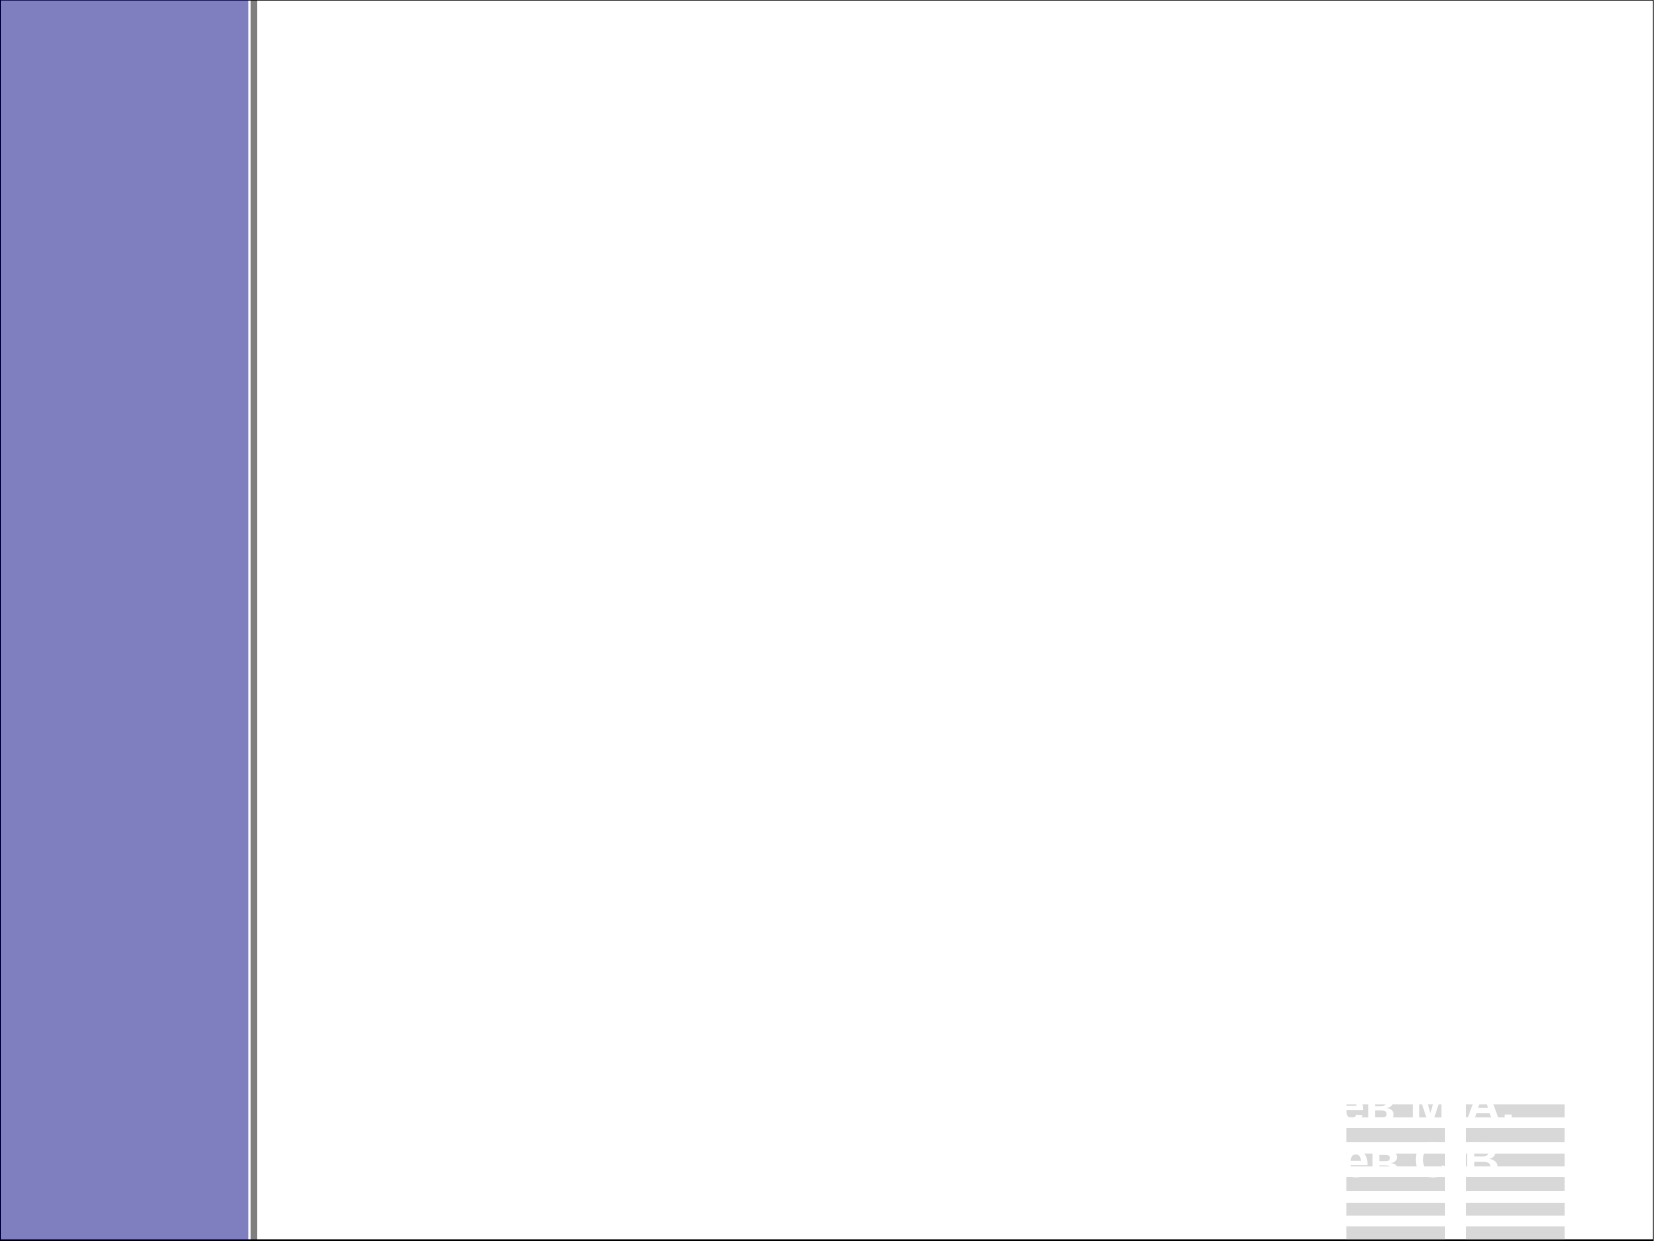

КАКОЙ ПРЕДЕЛ СОВЕРШЕНСТВА КОМПЬЮТЕРОВ
Выполнили:
Романов Р.В.
Посысоев М.А.
Стеганцев С.В.